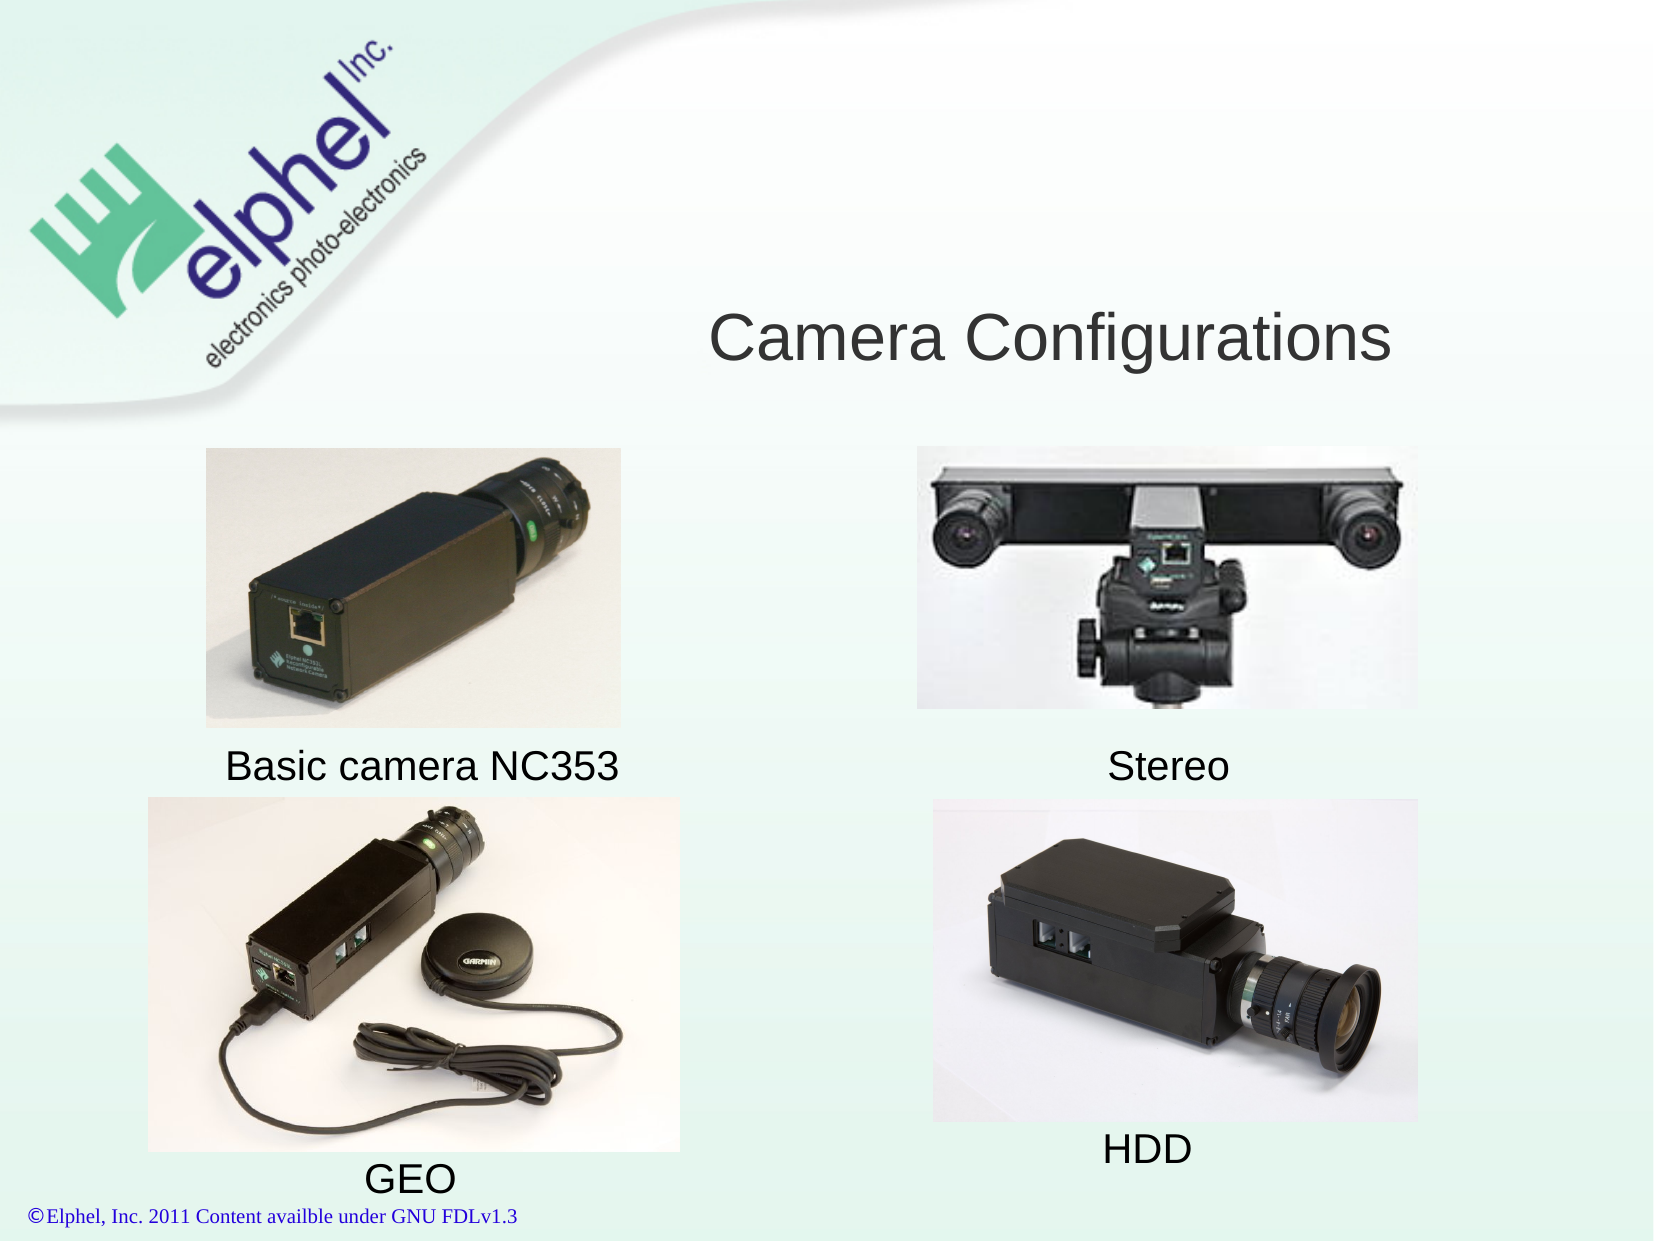

# Camera Configurations
Basic camera NC353
Stereo
HDD
GEO